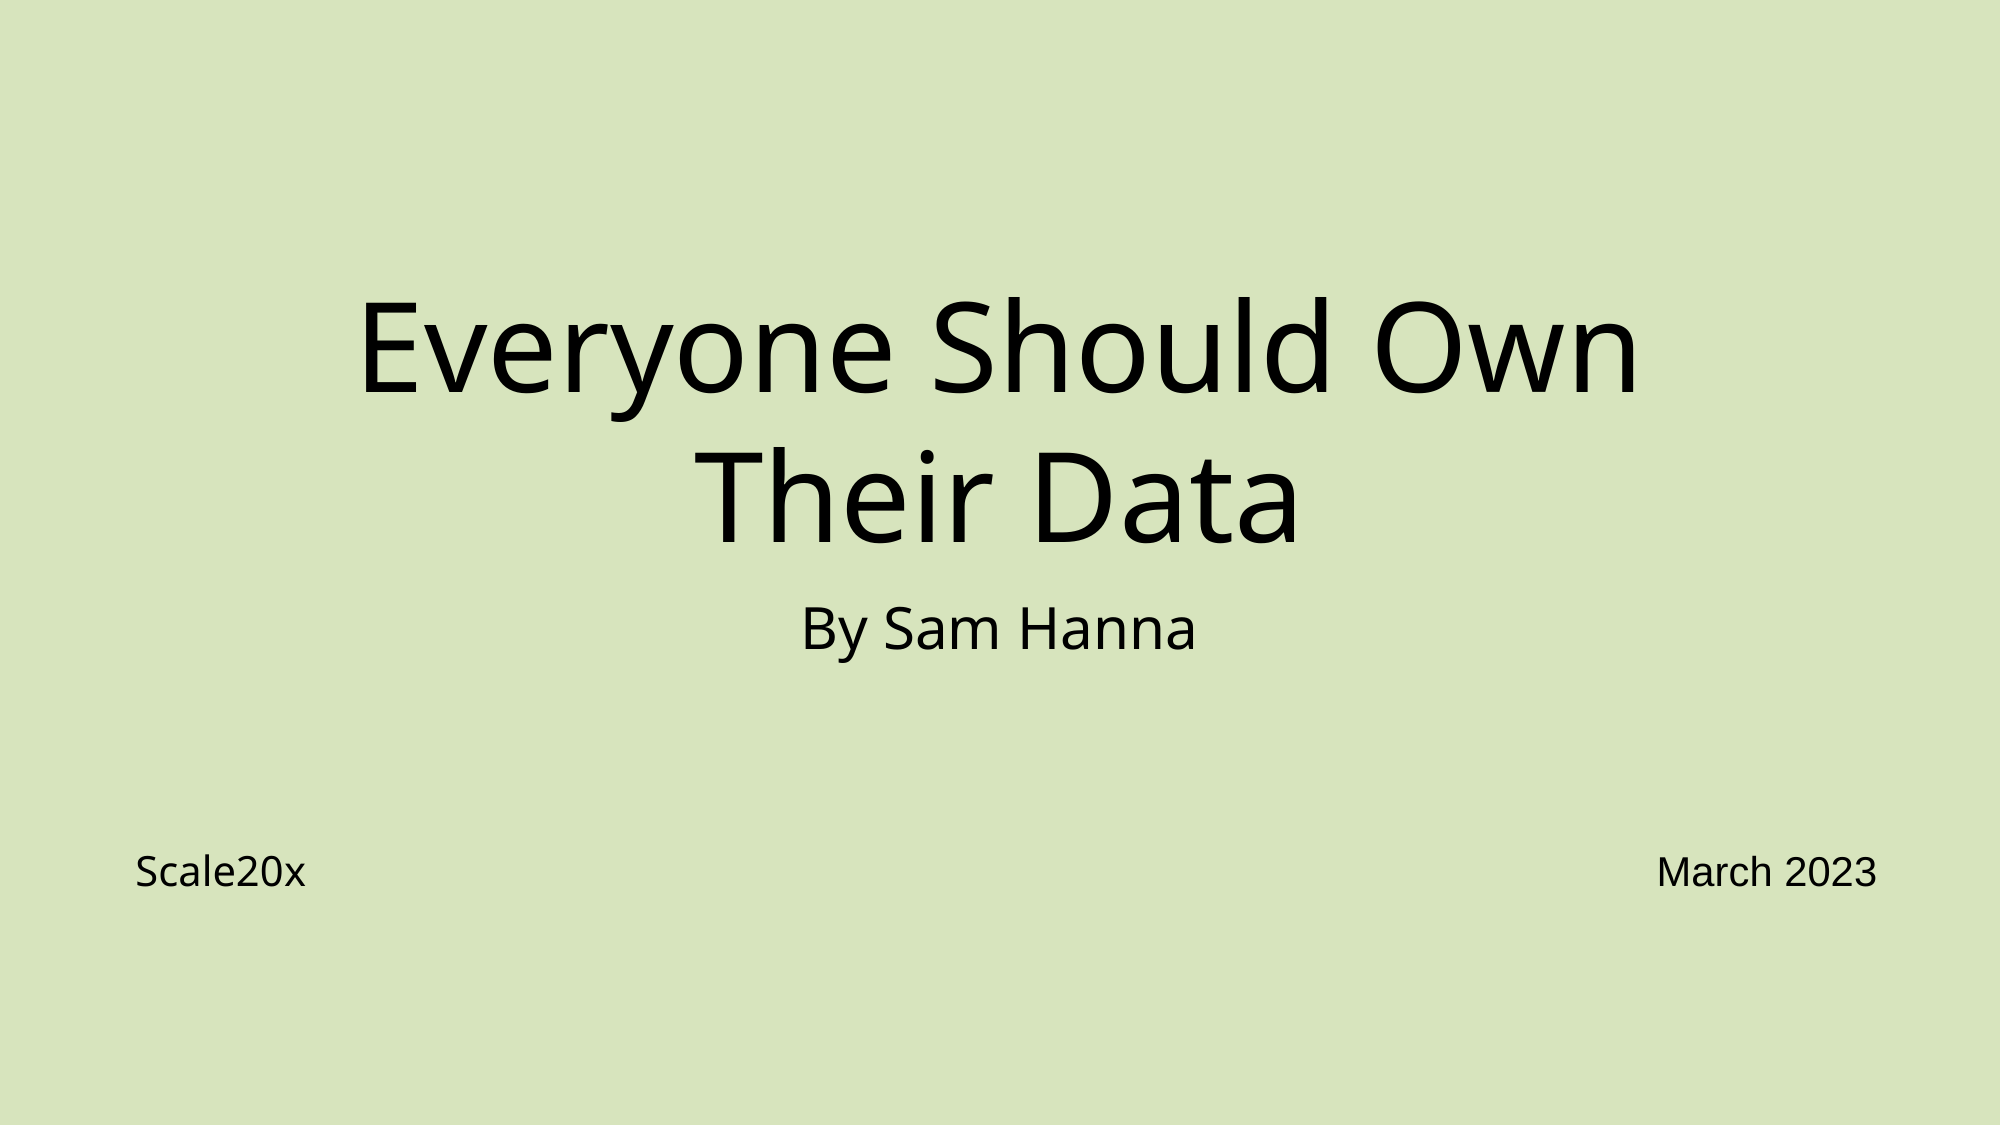

Everyone Should Own Their Data
By Sam Hanna
Scale20x
March 2023